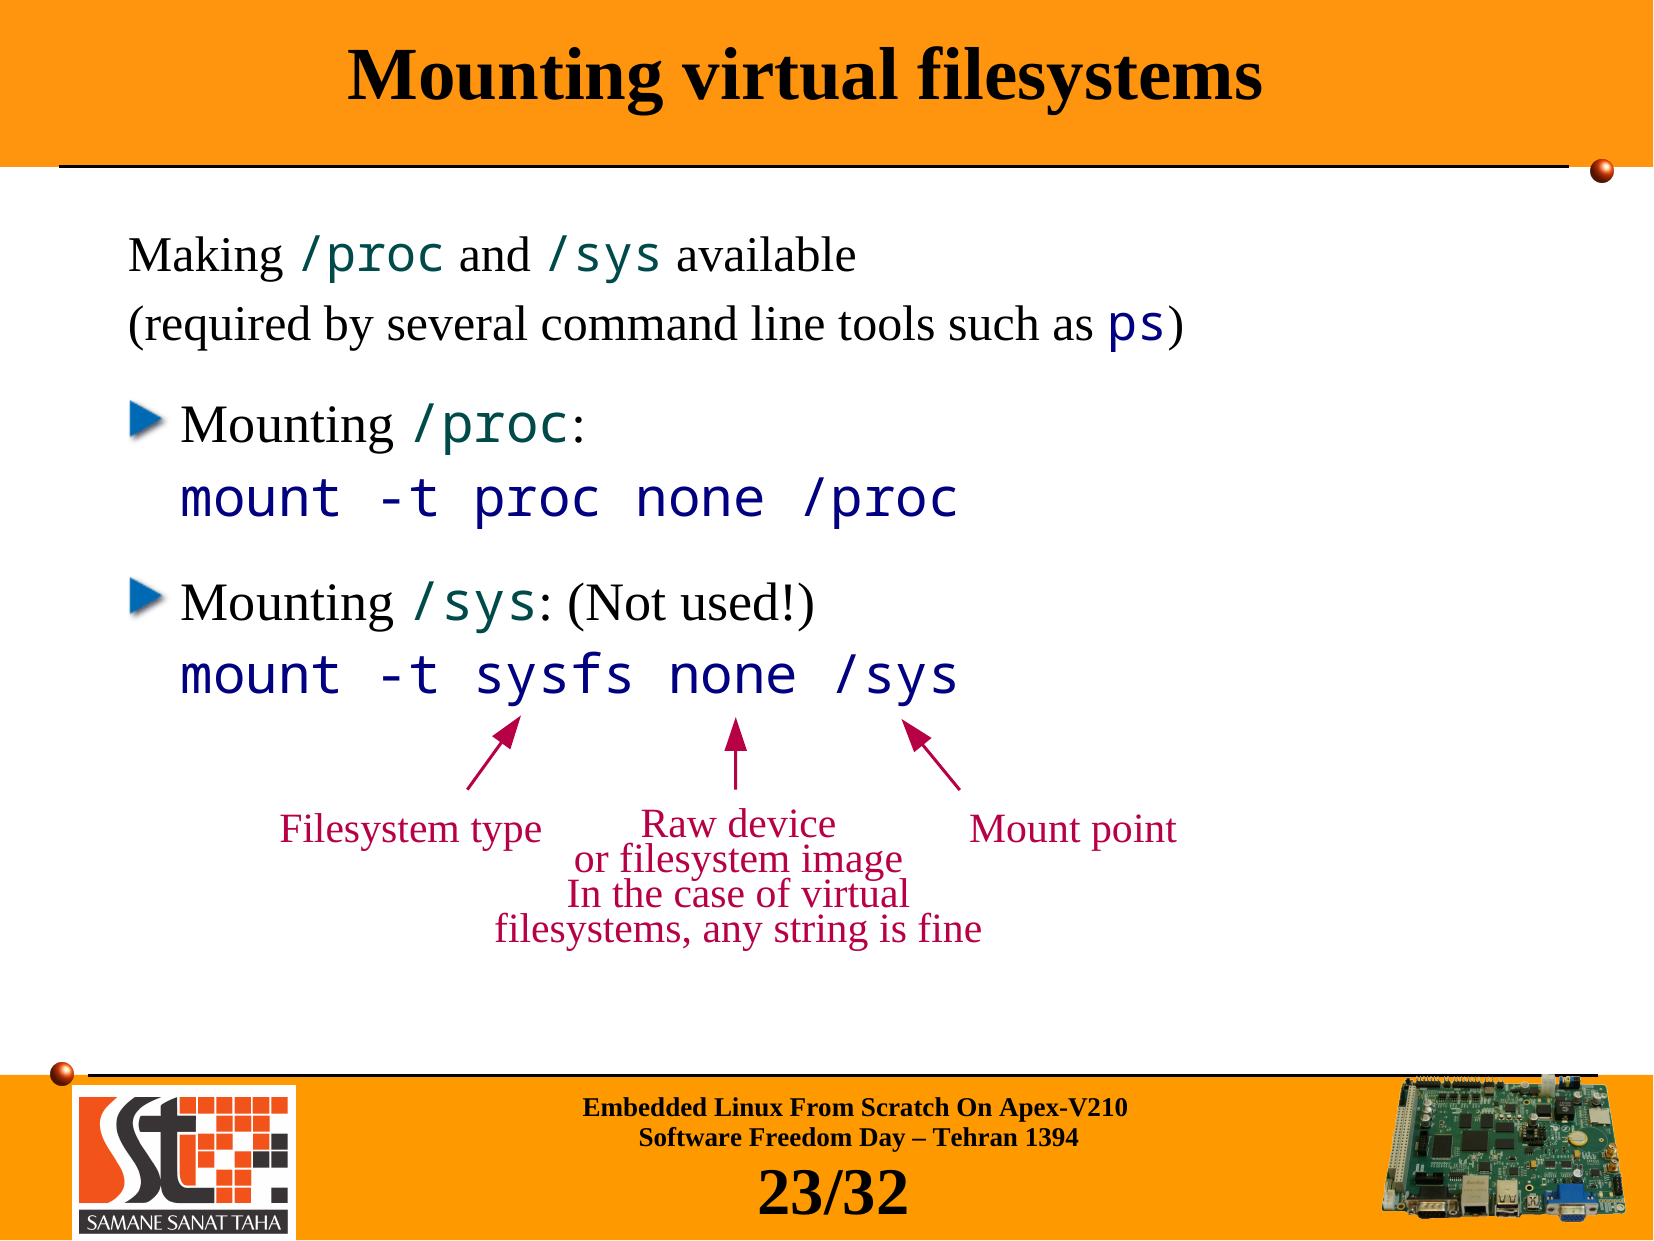

# Mounting virtual filesystems
Making /proc and /sys available
(required by several command line tools such as ps)
Mounting /proc:
mount -t proc none /proc
Mounting /sys: (Not used!)
mount -t sysfs none /sys
Filesystem type
Mount point
Raw device
or filesystem image
In the case of virtual
filesystems, any string is fine